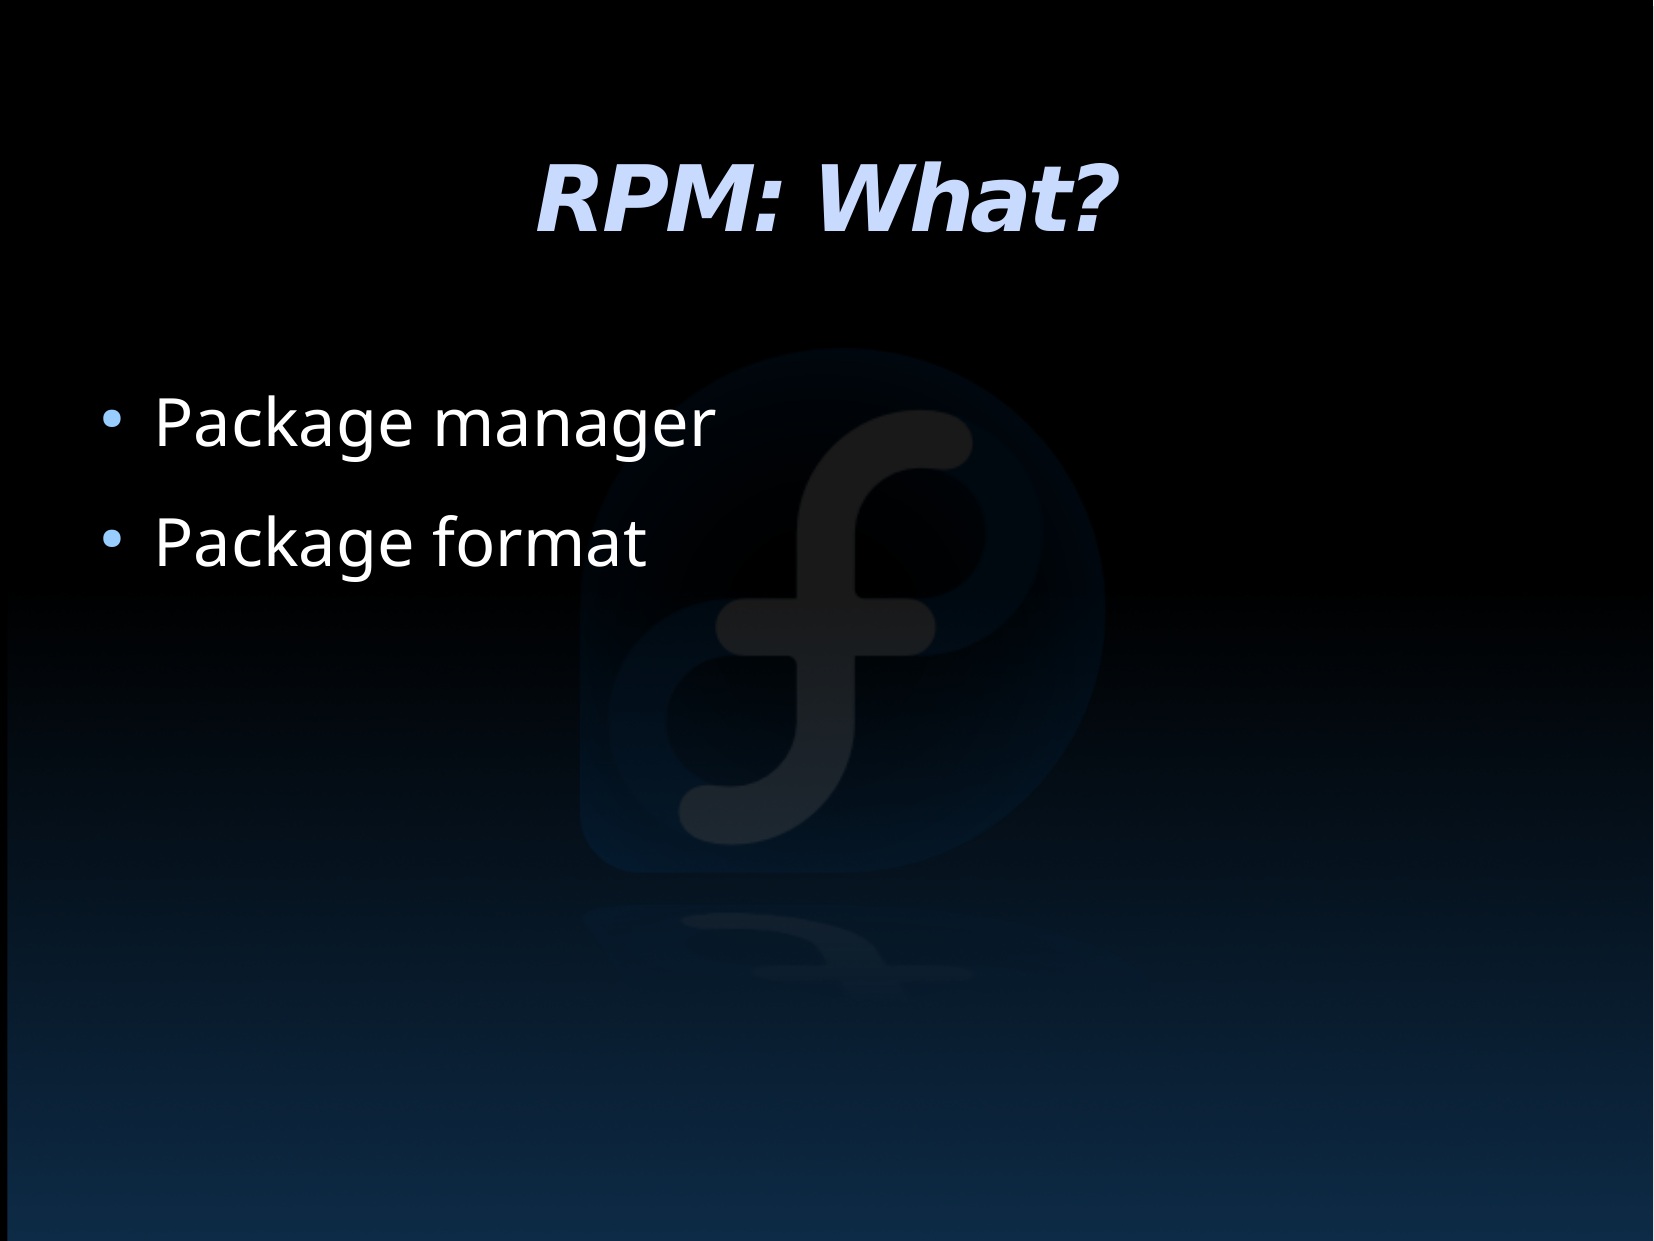

# RPM: What?
Package manager
Package format